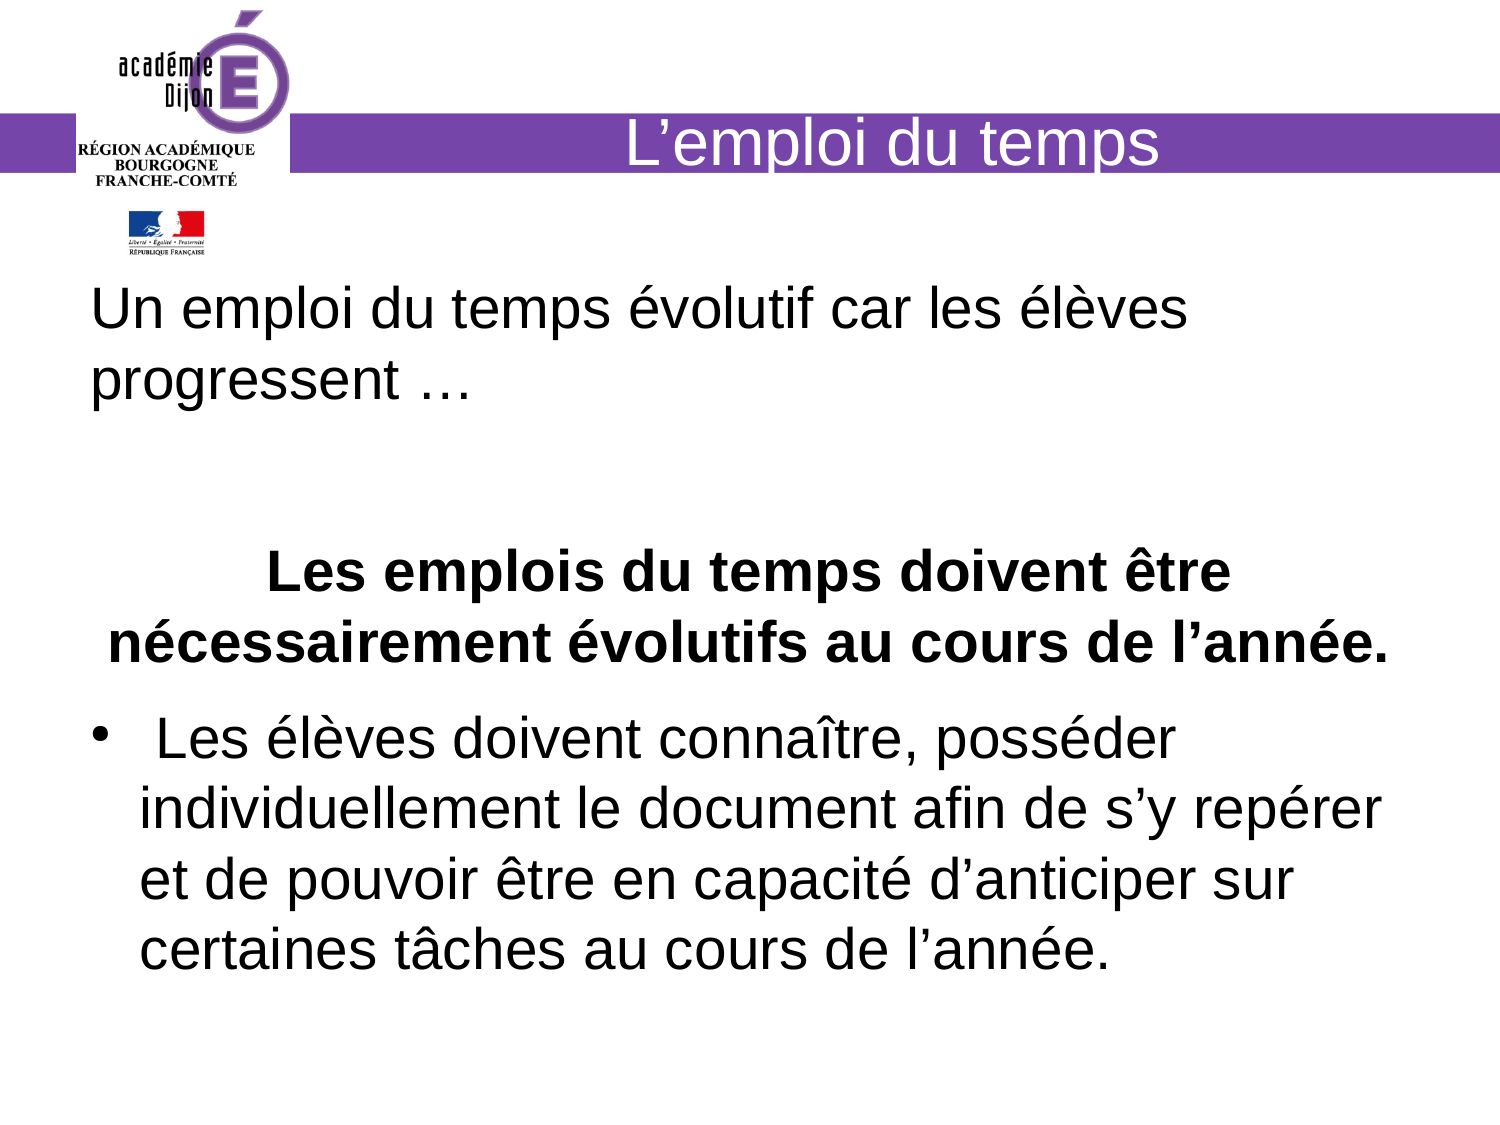

# L’emploi du temps
Un emploi du temps évolutif car les élèves progressent …
Les emplois du temps doivent être nécessairement évolutifs au cours de l’année.
 Les élèves doivent connaître, posséder individuellement le document afin de s’y repérer et de pouvoir être en capacité d’anticiper sur certaines tâches au cours de l’année.